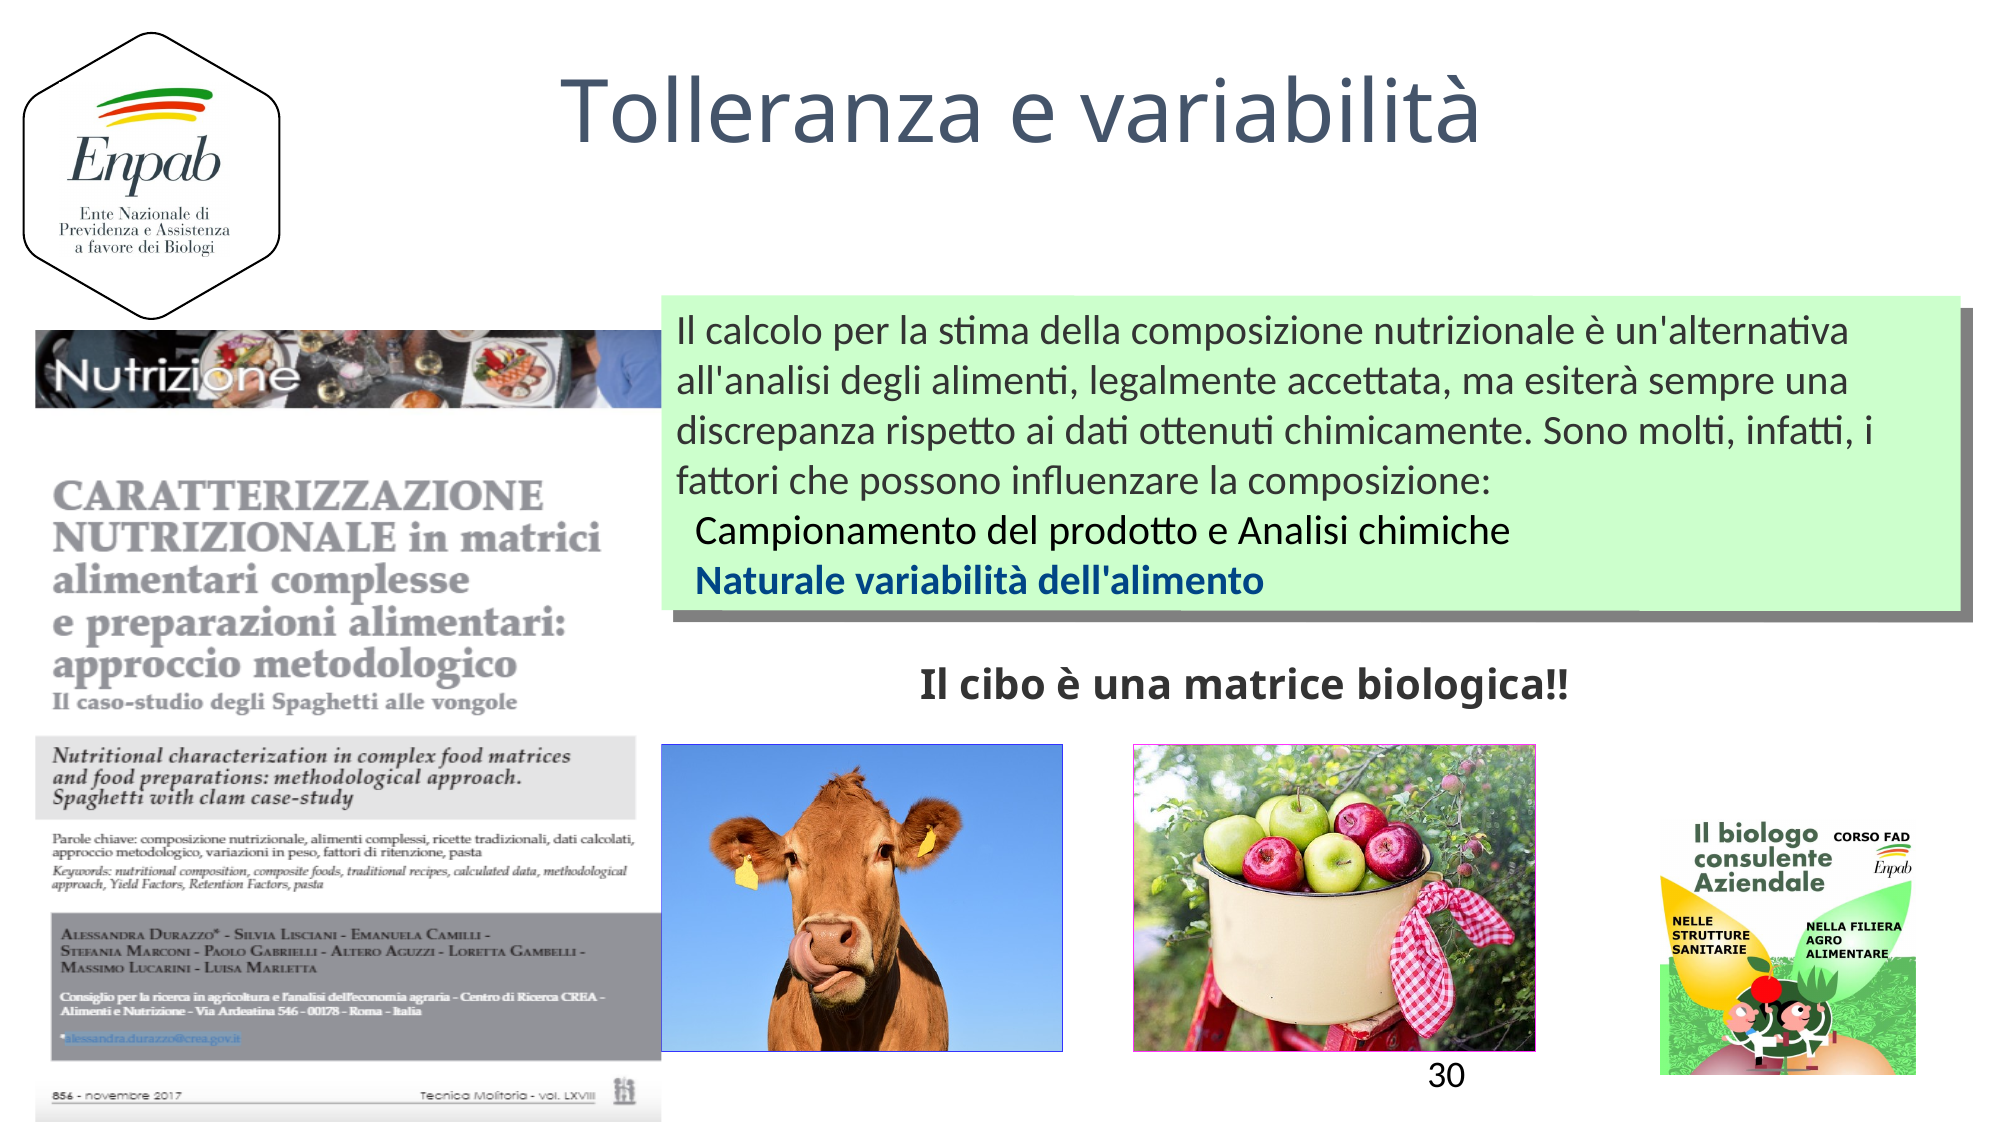

Tolleranza e variabilità
Il calcolo per la stima della composizione nutrizionale è un'alternativa all'analisi degli alimenti, legalmente accettata, ma esiterà sempre una discrepanza rispetto ai dati ottenuti chimicamente. Sono molti, infatti, i fattori che possono influenzare la composizione:
 Campionamento del prodotto e Analisi chimiche
 Naturale variabilità dell'alimento
Il cibo è una matrice biologica!!
30